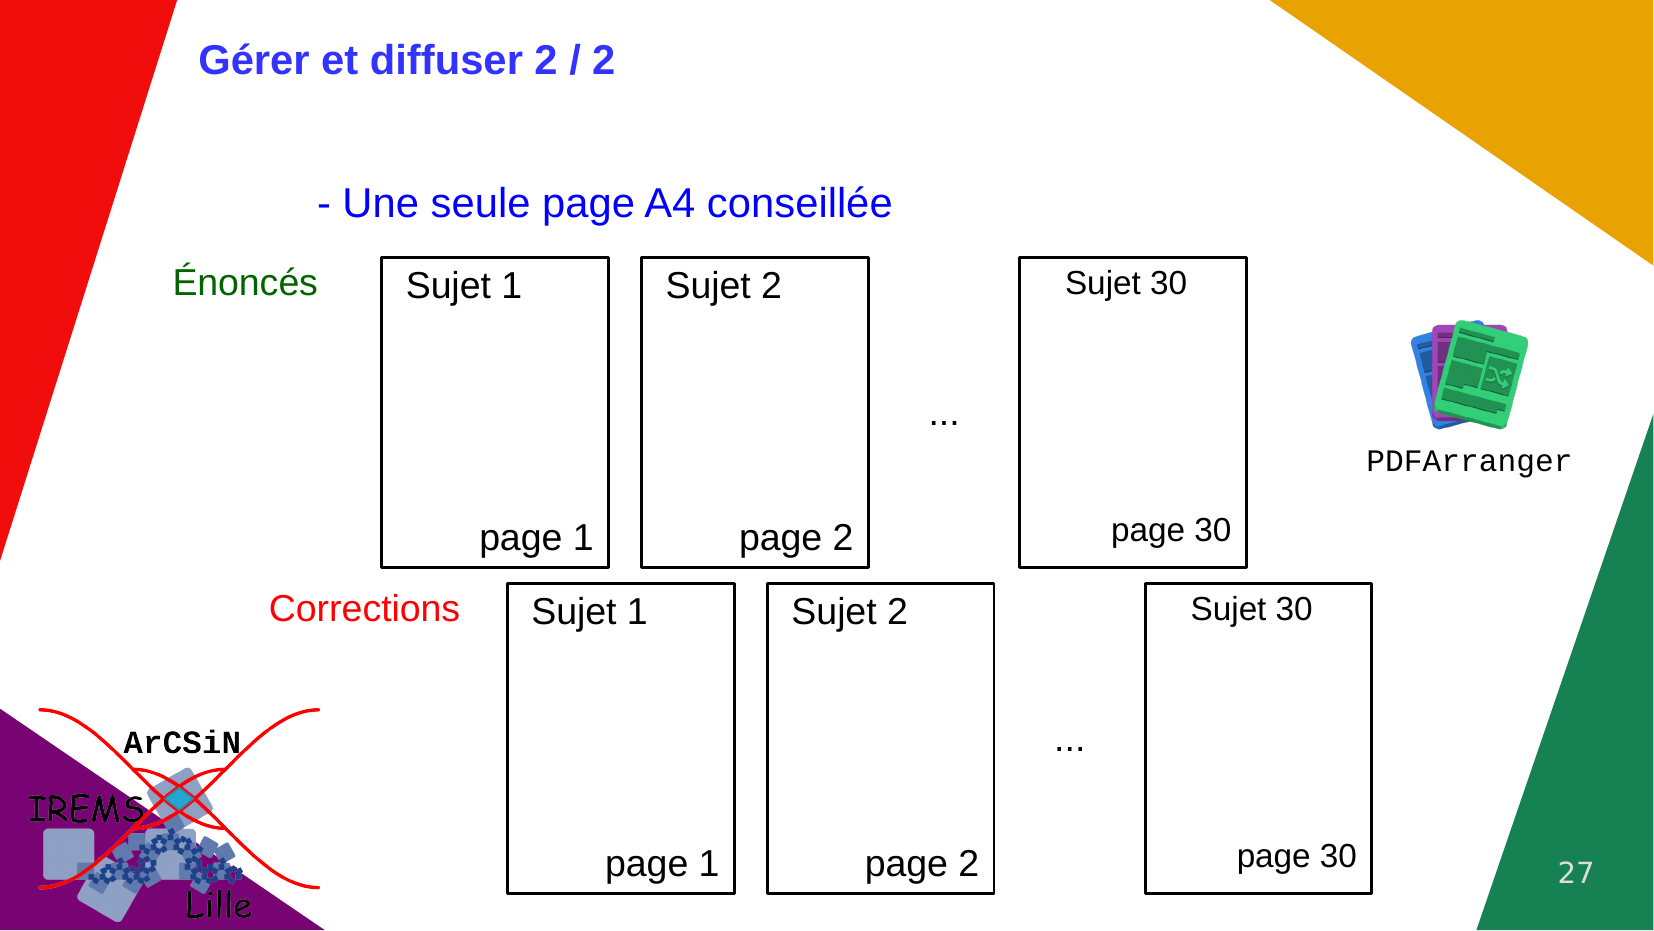

Gérer et diffuser 2 / 2
- Une seule page A4 conseillée
Énoncés
Sujet 1
 page 1
Sujet 2
 page 2
Sujet 30
 page 30
...
PDFArranger
Corrections
Sujet 1
 page 1
Sujet 2
 page 2
Sujet 30
 page 30
...
27